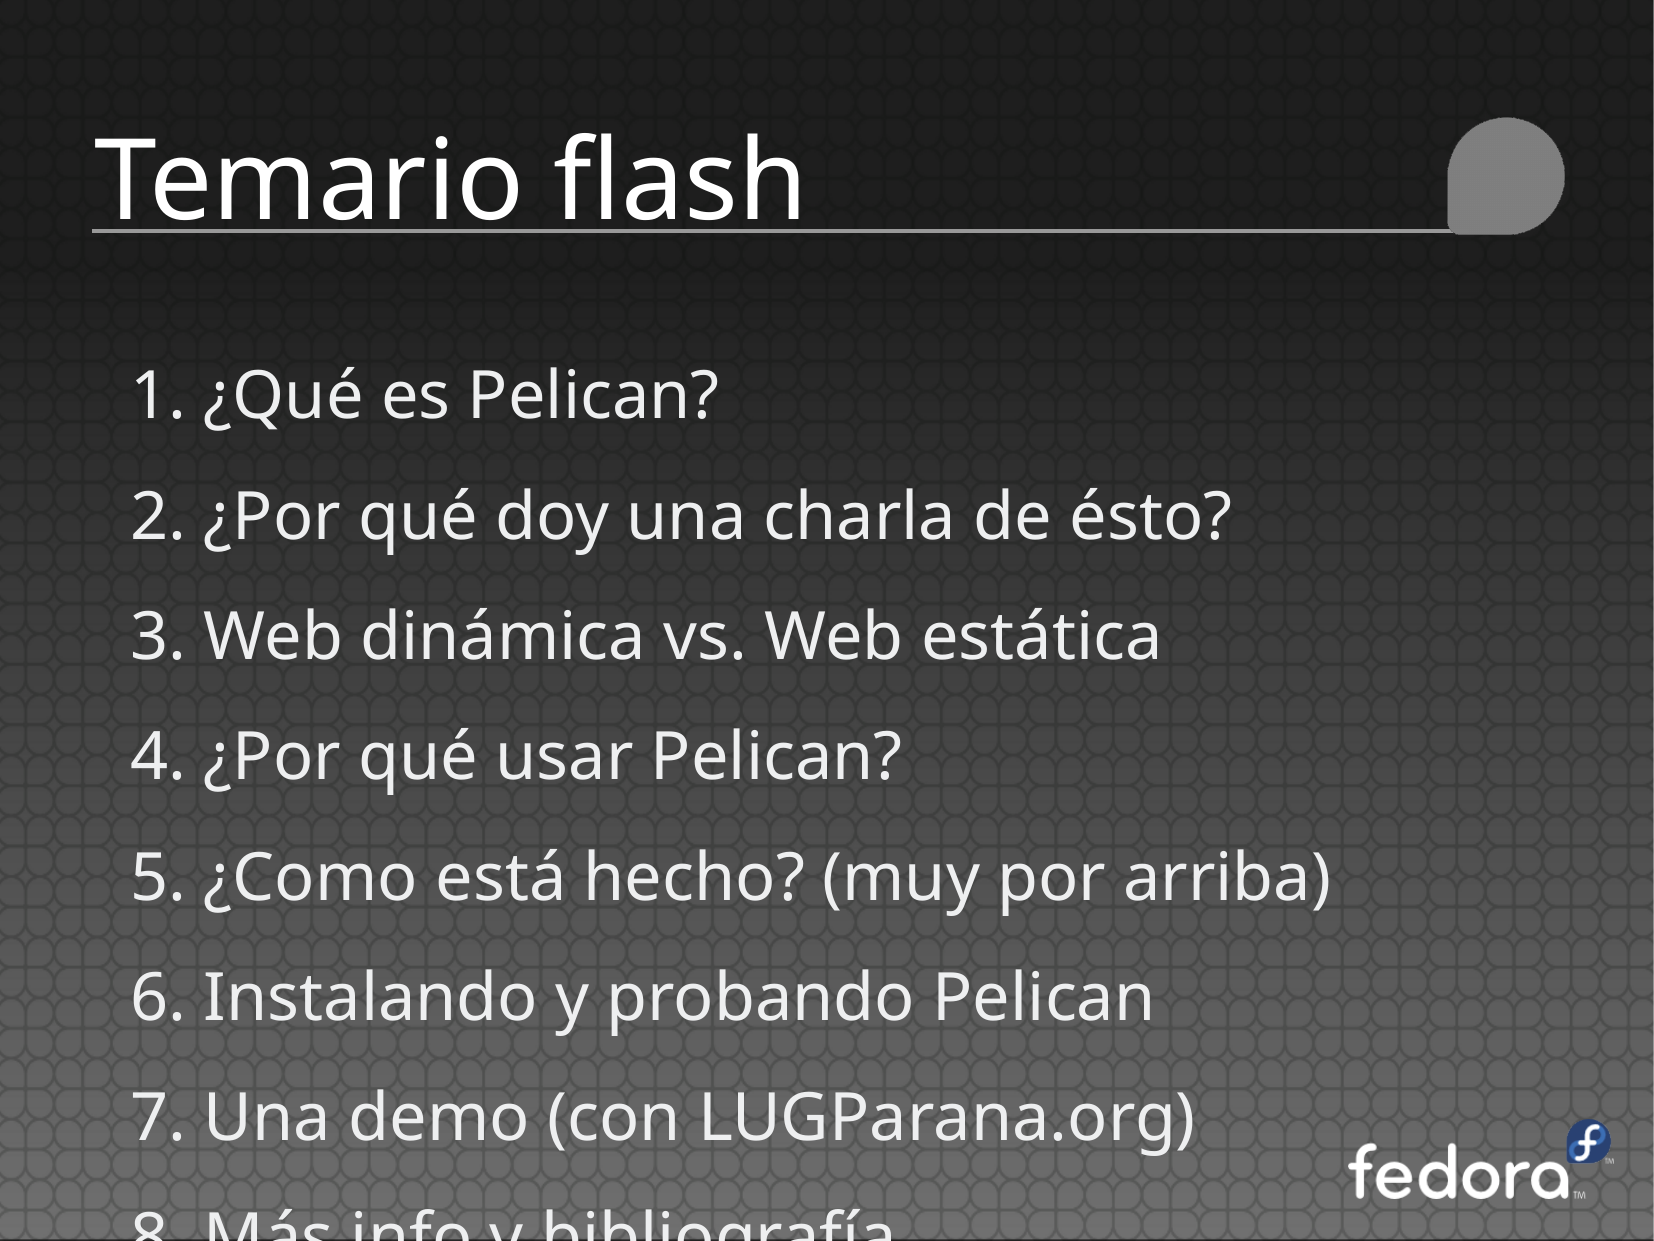

# Temario flash
 ¿Qué es Pelican?
 ¿Por qué doy una charla de ésto?
 Web dinámica vs. Web estática
 ¿Por qué usar Pelican?
 ¿Como está hecho? (muy por arriba)
 Instalando y probando Pelican
 Una demo (con LUGParana.org)
 Más info y bibliografía